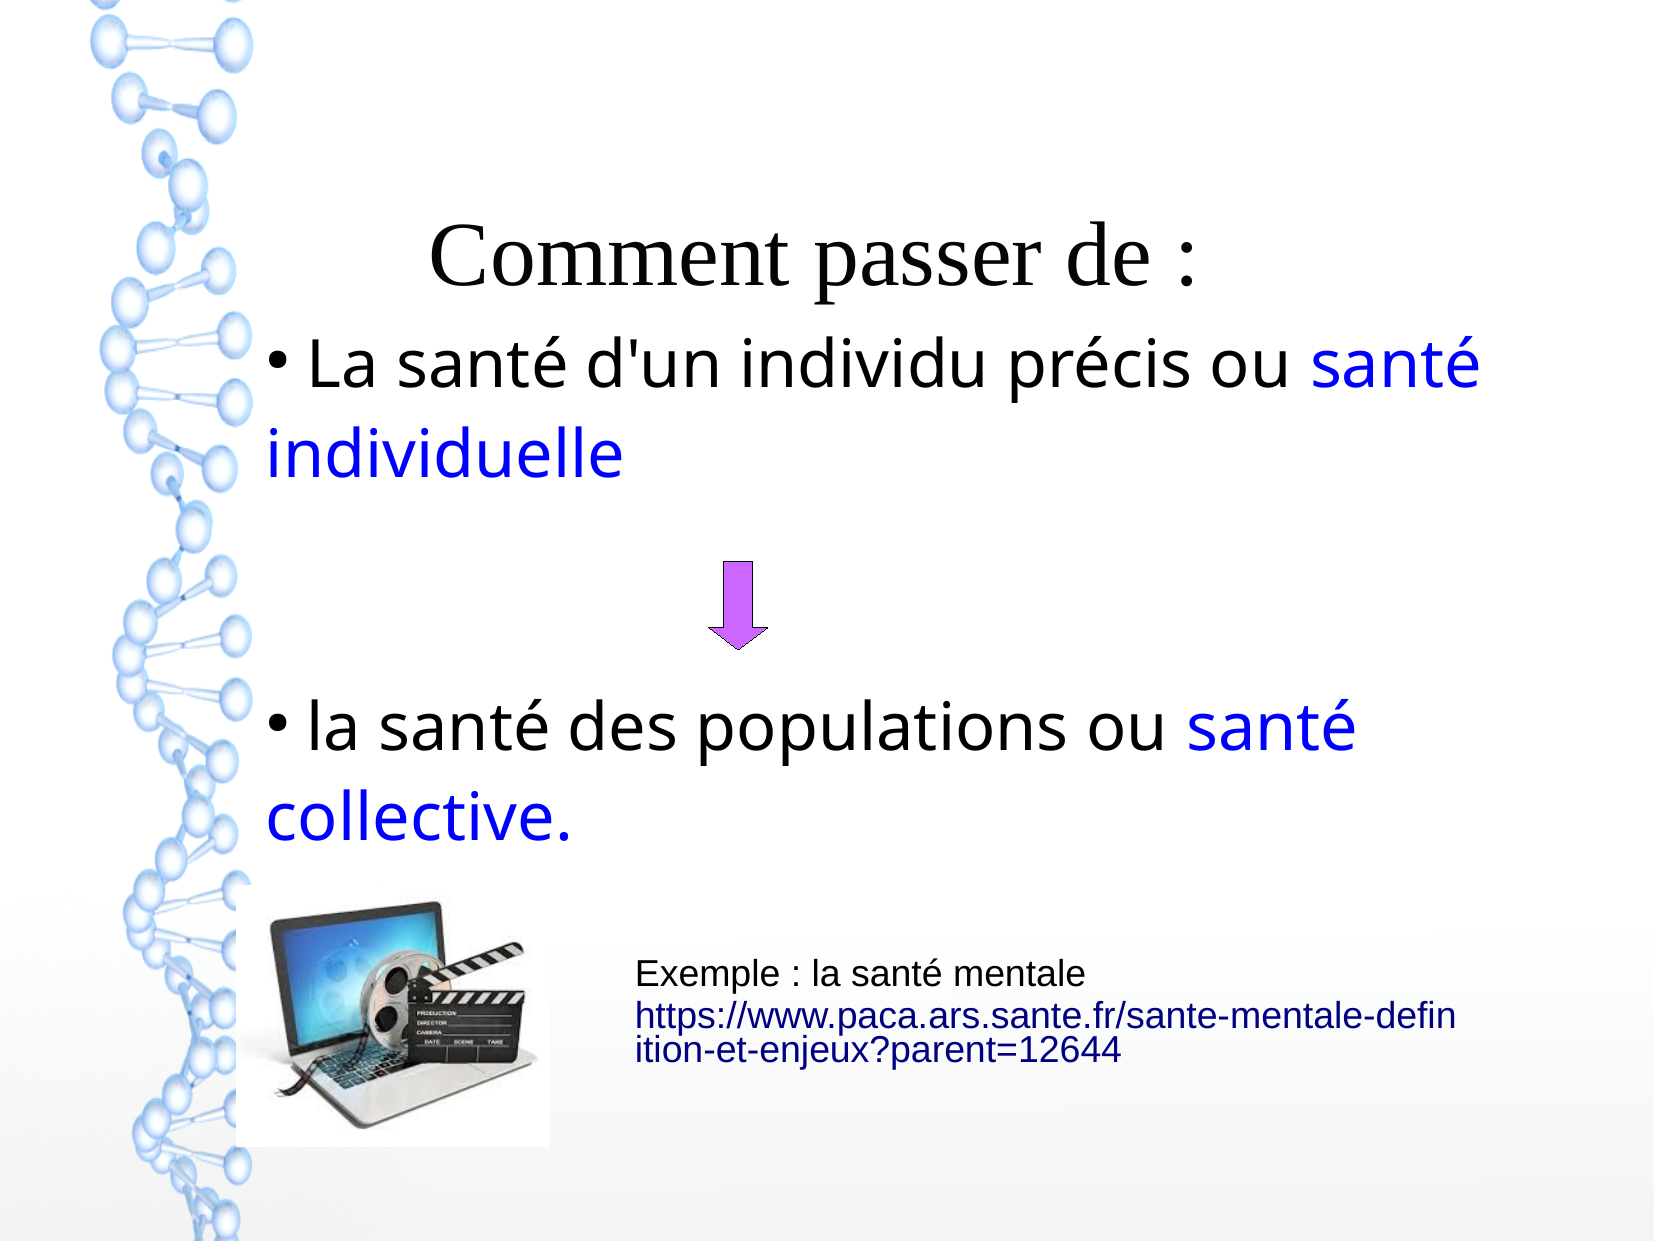

# Comment passer de :
 La santé d'un individu précis ou santé individuelle
 la santé des populations ou santé collective.
Exemple : la santé mentale https://www.paca.ars.sante.fr/sante-mentale-definition-et-enjeux?parent=12644